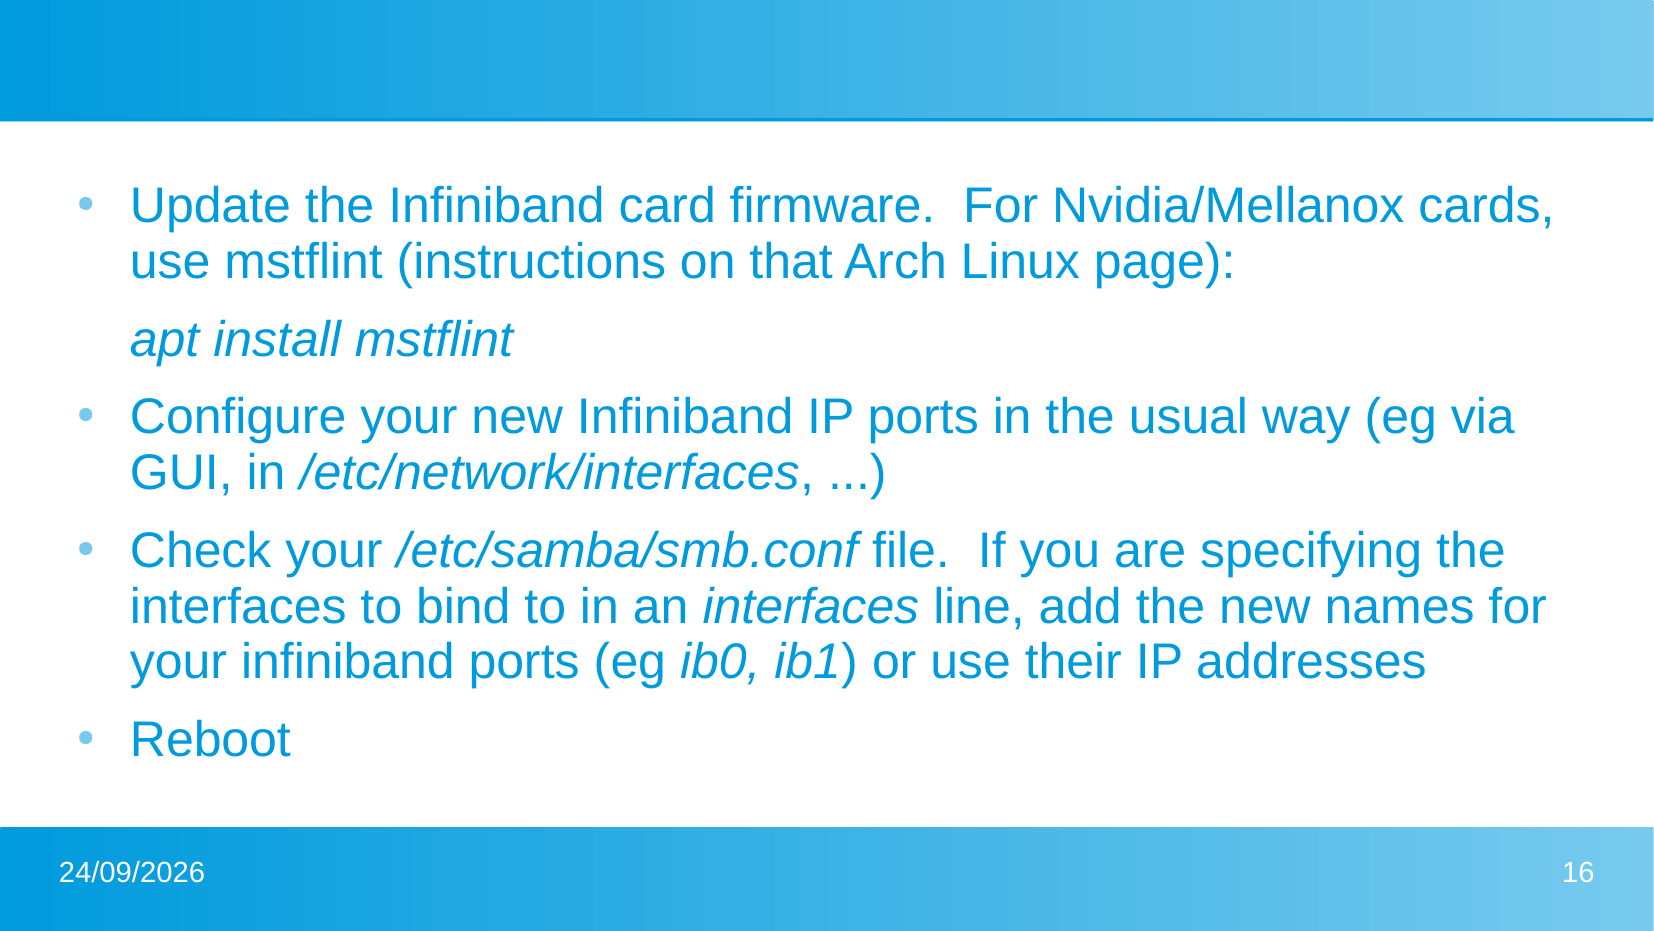

#
Update the Infiniband card firmware. For Nvidia/Mellanox cards, use mstflint (instructions on that Arch Linux page):
apt install mstflint
Configure your new Infiniband IP ports in the usual way (eg via GUI, in /etc/network/interfaces, ...)
Check your /etc/samba/smb.conf file. If you are specifying the interfaces to bind to in an interfaces line, add the new names for your infiniband ports (eg ib0, ib1) or use their IP addresses
Reboot
16